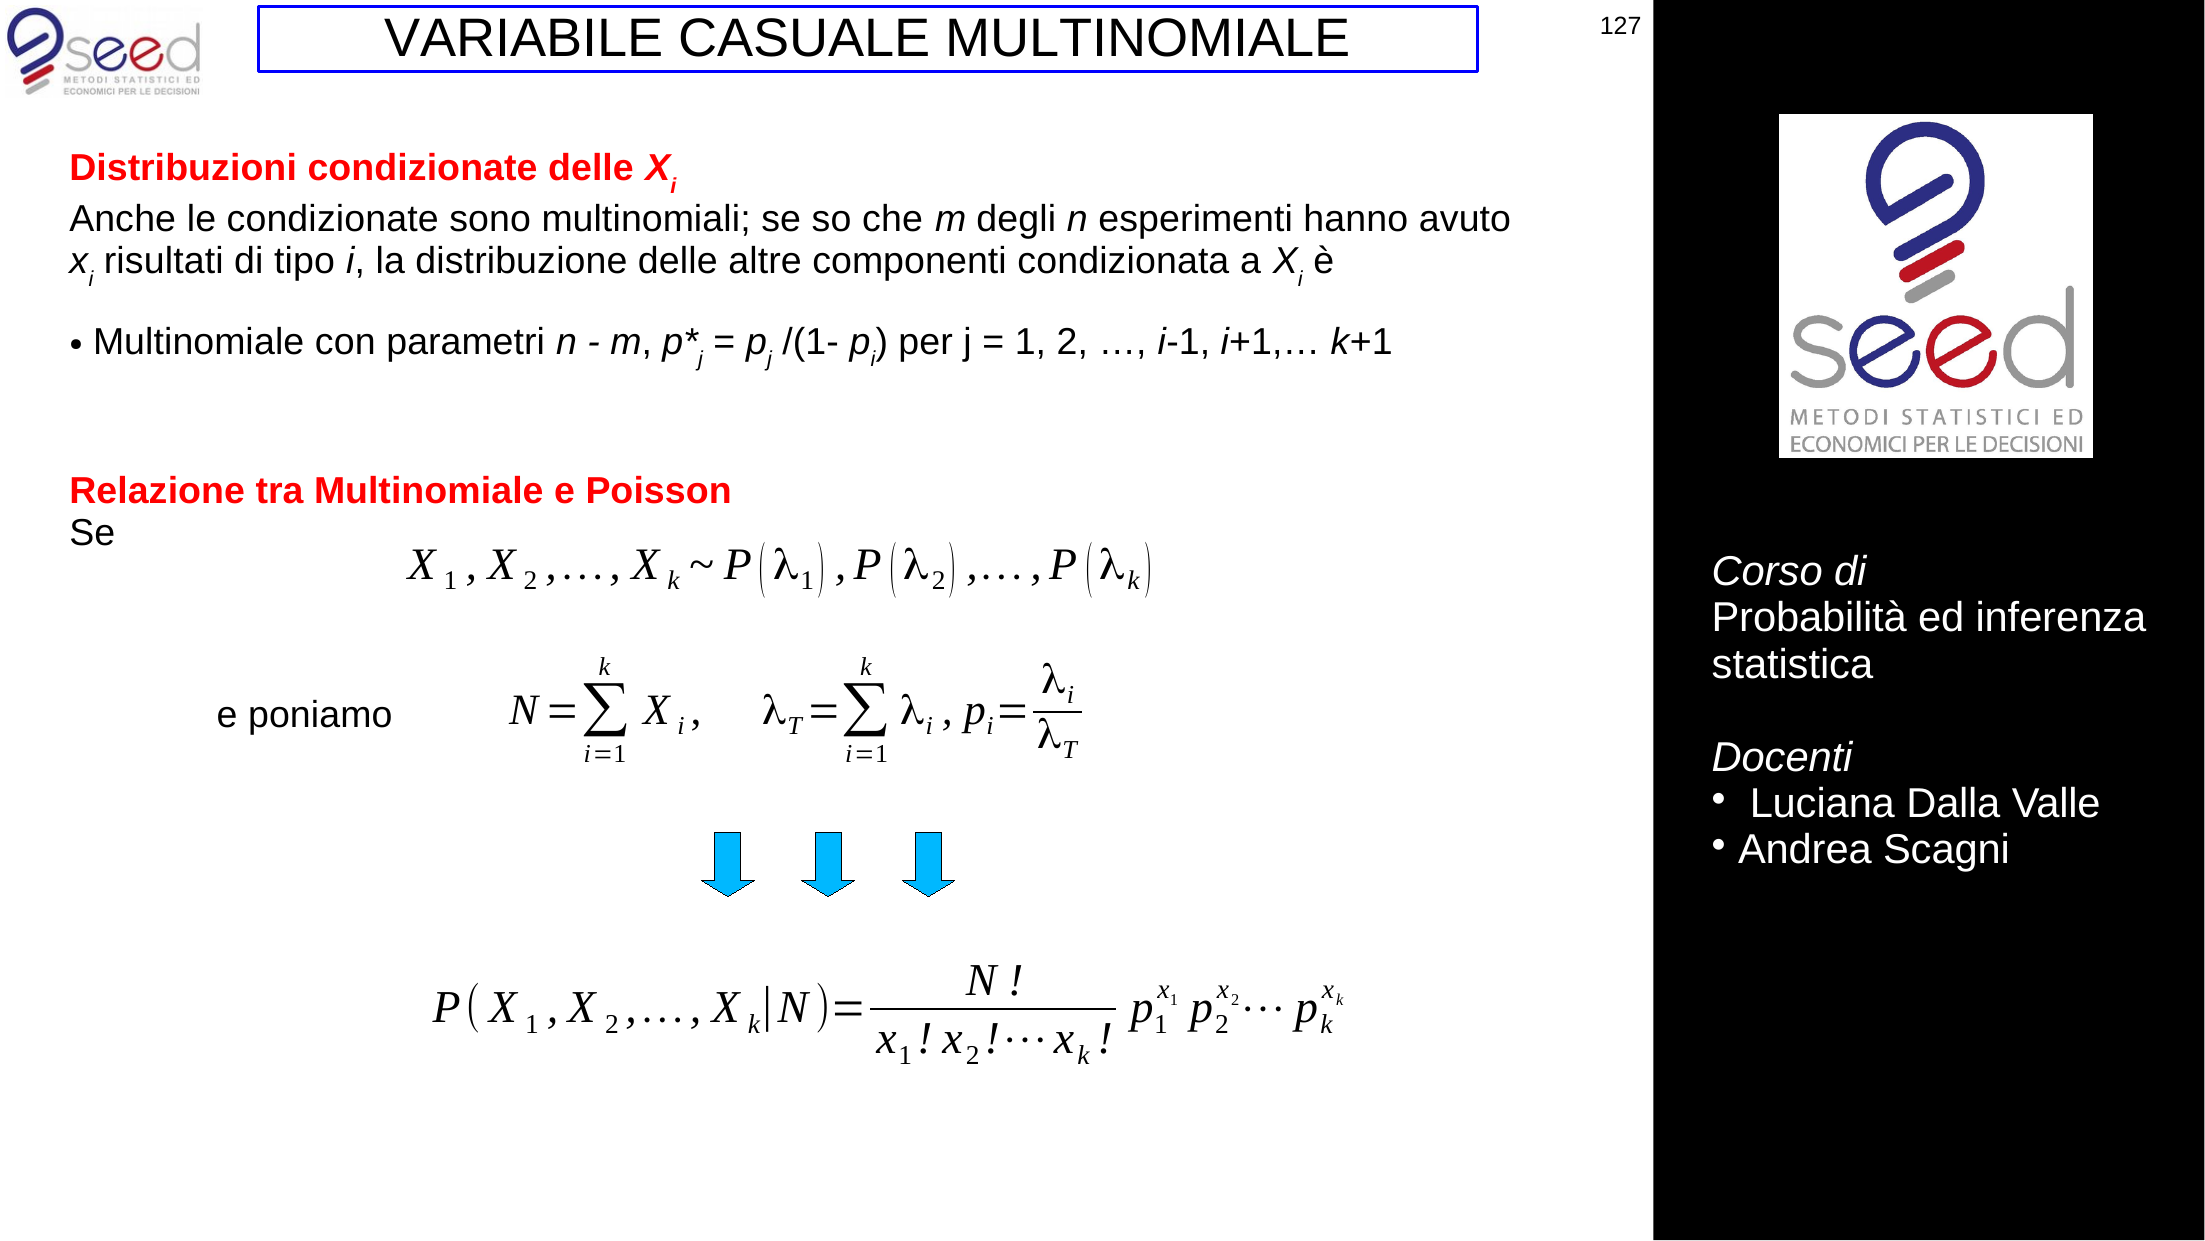

VARIABILE CASUALE MULTINOMIALE
Distribuzioni condizionate delle Xi
Anche le condizionate sono multinomiali; se so che m degli n esperimenti hanno avuto xi risultati di tipo i, la distribuzione delle altre componenti condizionata a Xi è
Multinomiale con parametri n - m, p*j = pj /(1- pi) per j = 1, 2, …, i-1, i+1,… k+1
Relazione tra Multinomiale e Poisson
Se
e poniamo